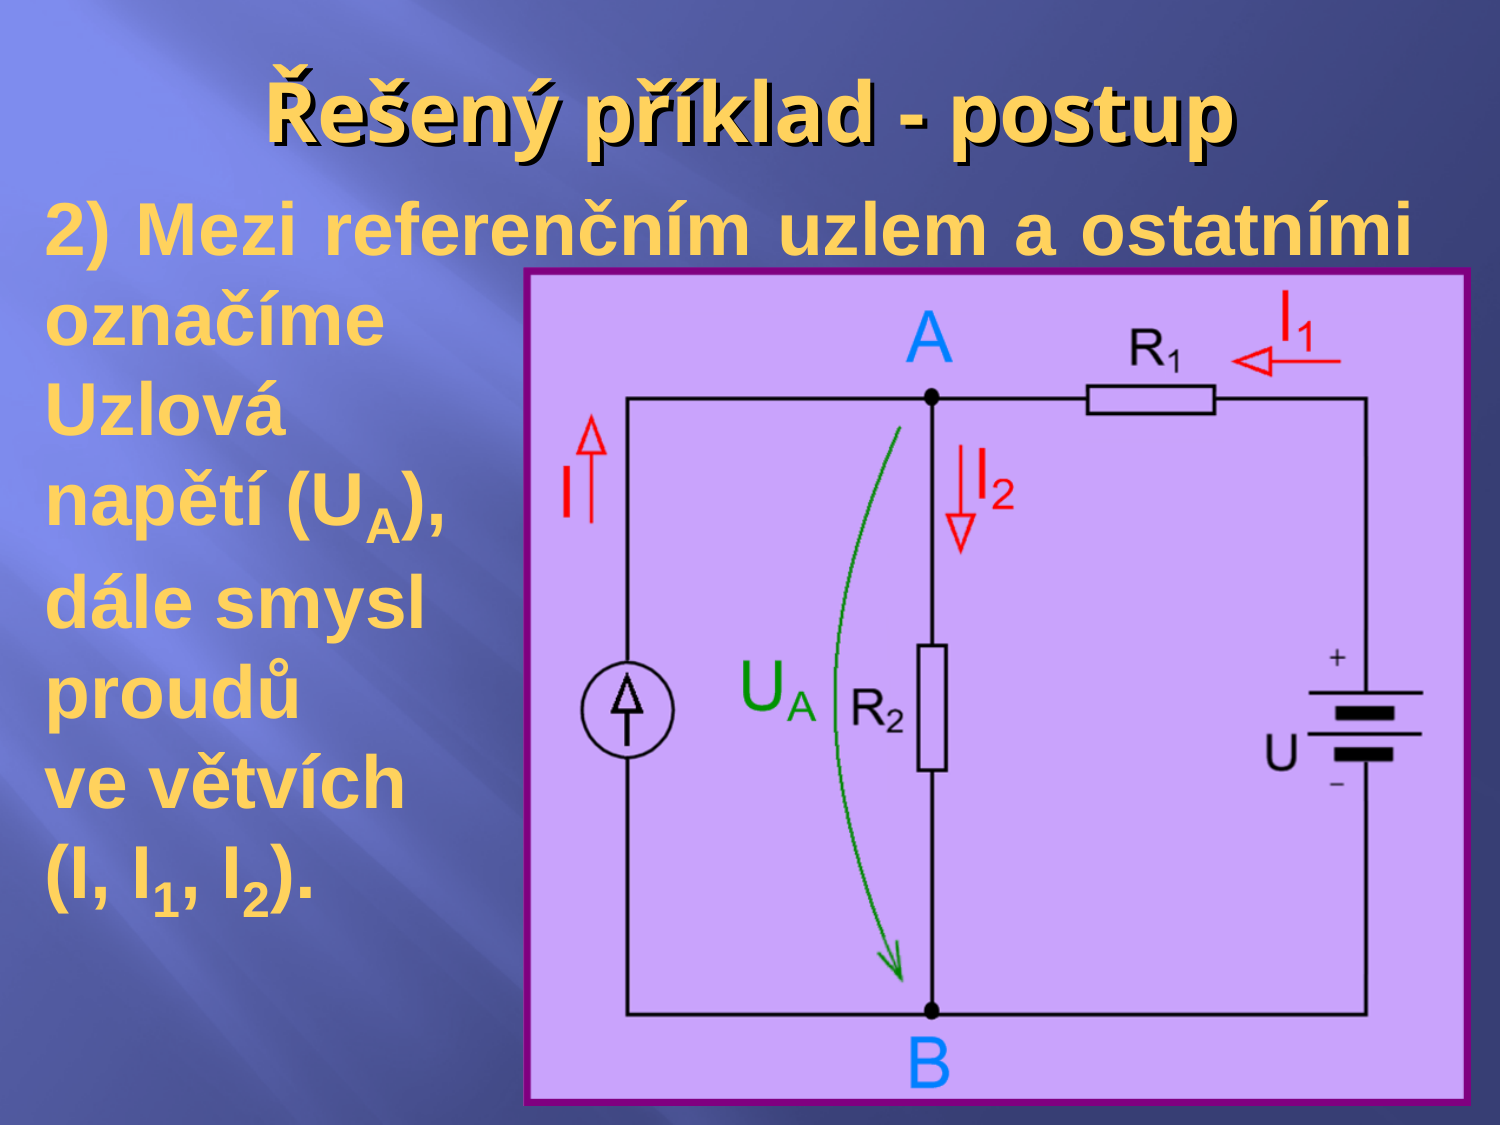

# Řešený příklad - postup
2) Mezi referenčním uzlem a ostatními označíme
Uzlová
napětí (UA),
dále smysl
proudů
ve větvích
(I, I1, I2).